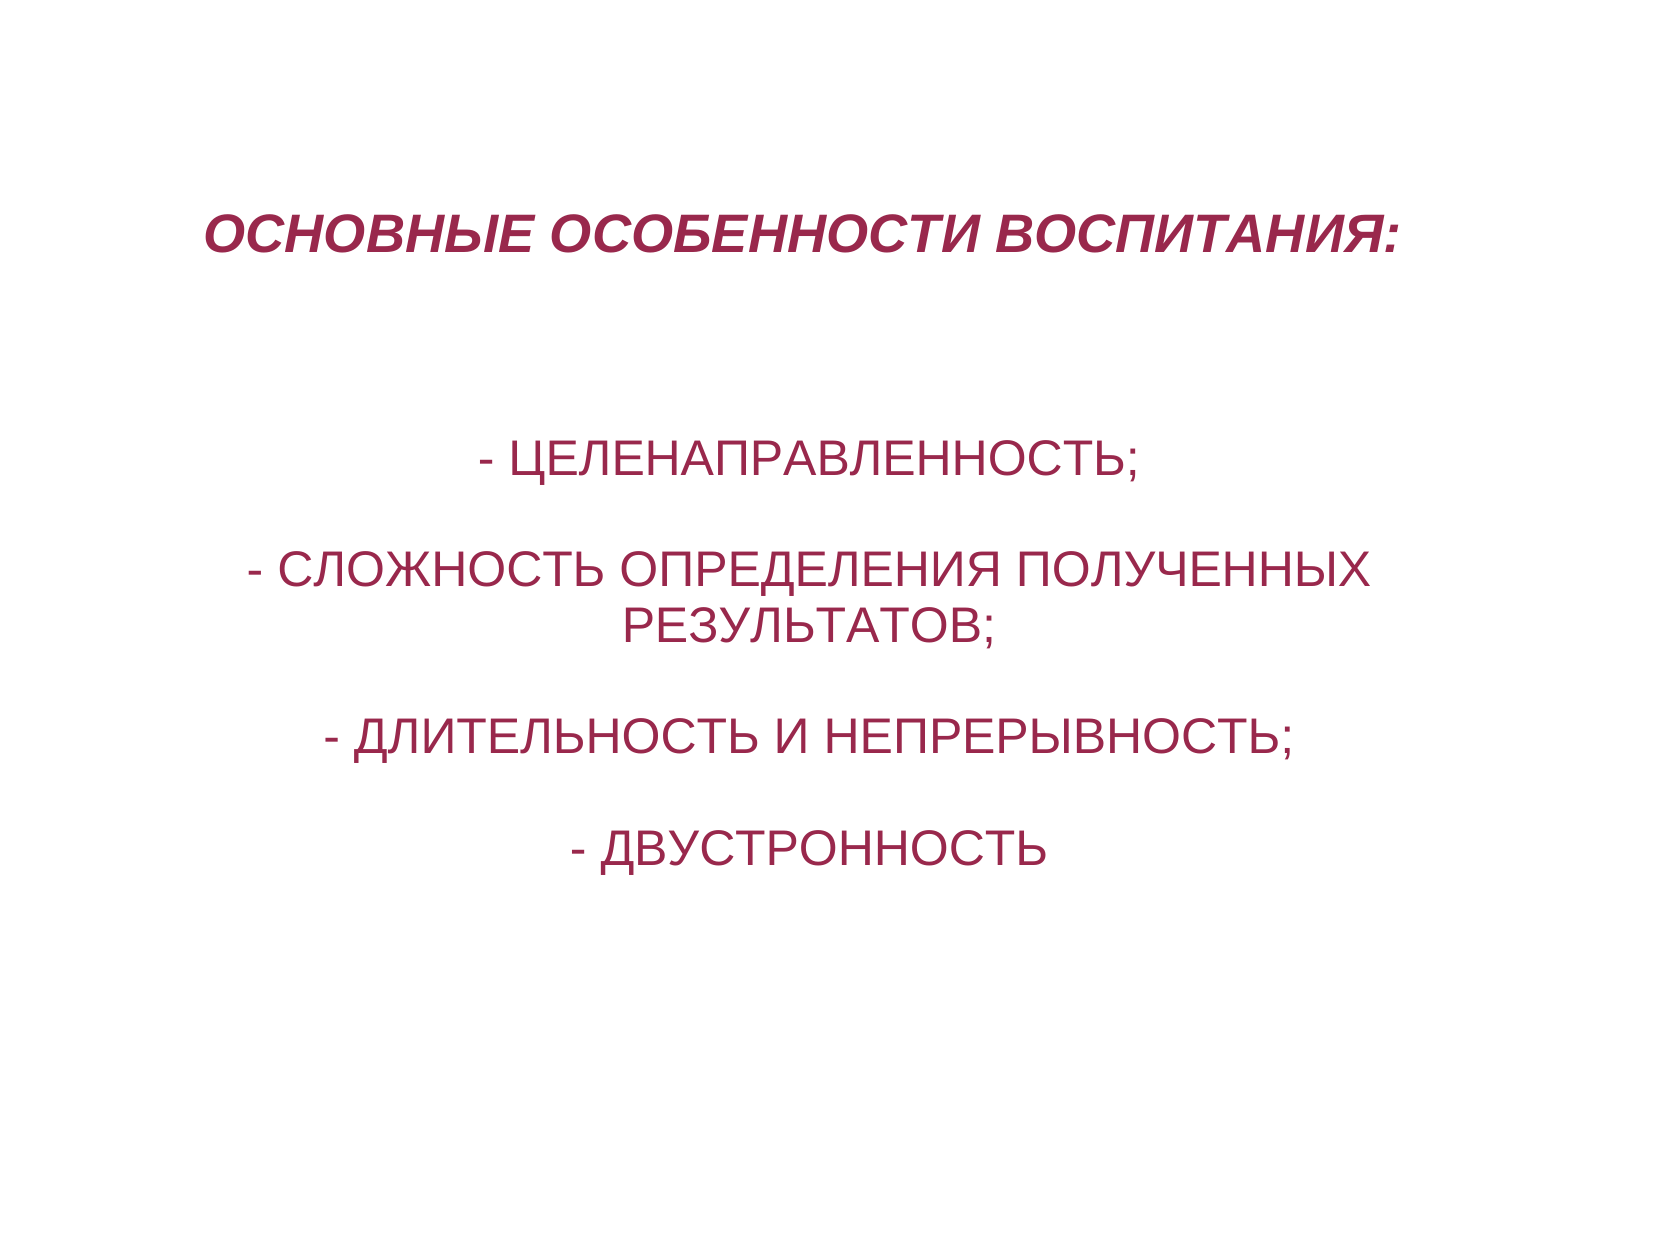

# ОСНОВНЫЕ ОСОБЕННОСТИ ВОСПИТАНИЯ:
- ЦЕЛЕНАПРАВЛЕННОСТЬ;
- СЛОЖНОСТЬ ОПРЕДЕЛЕНИЯ ПОЛУЧЕННЫХ РЕЗУЛЬТАТОВ;
- ДЛИТЕЛЬНОСТЬ И НЕПРЕРЫВНОСТЬ;
- ДВУСТРОННОСТЬ